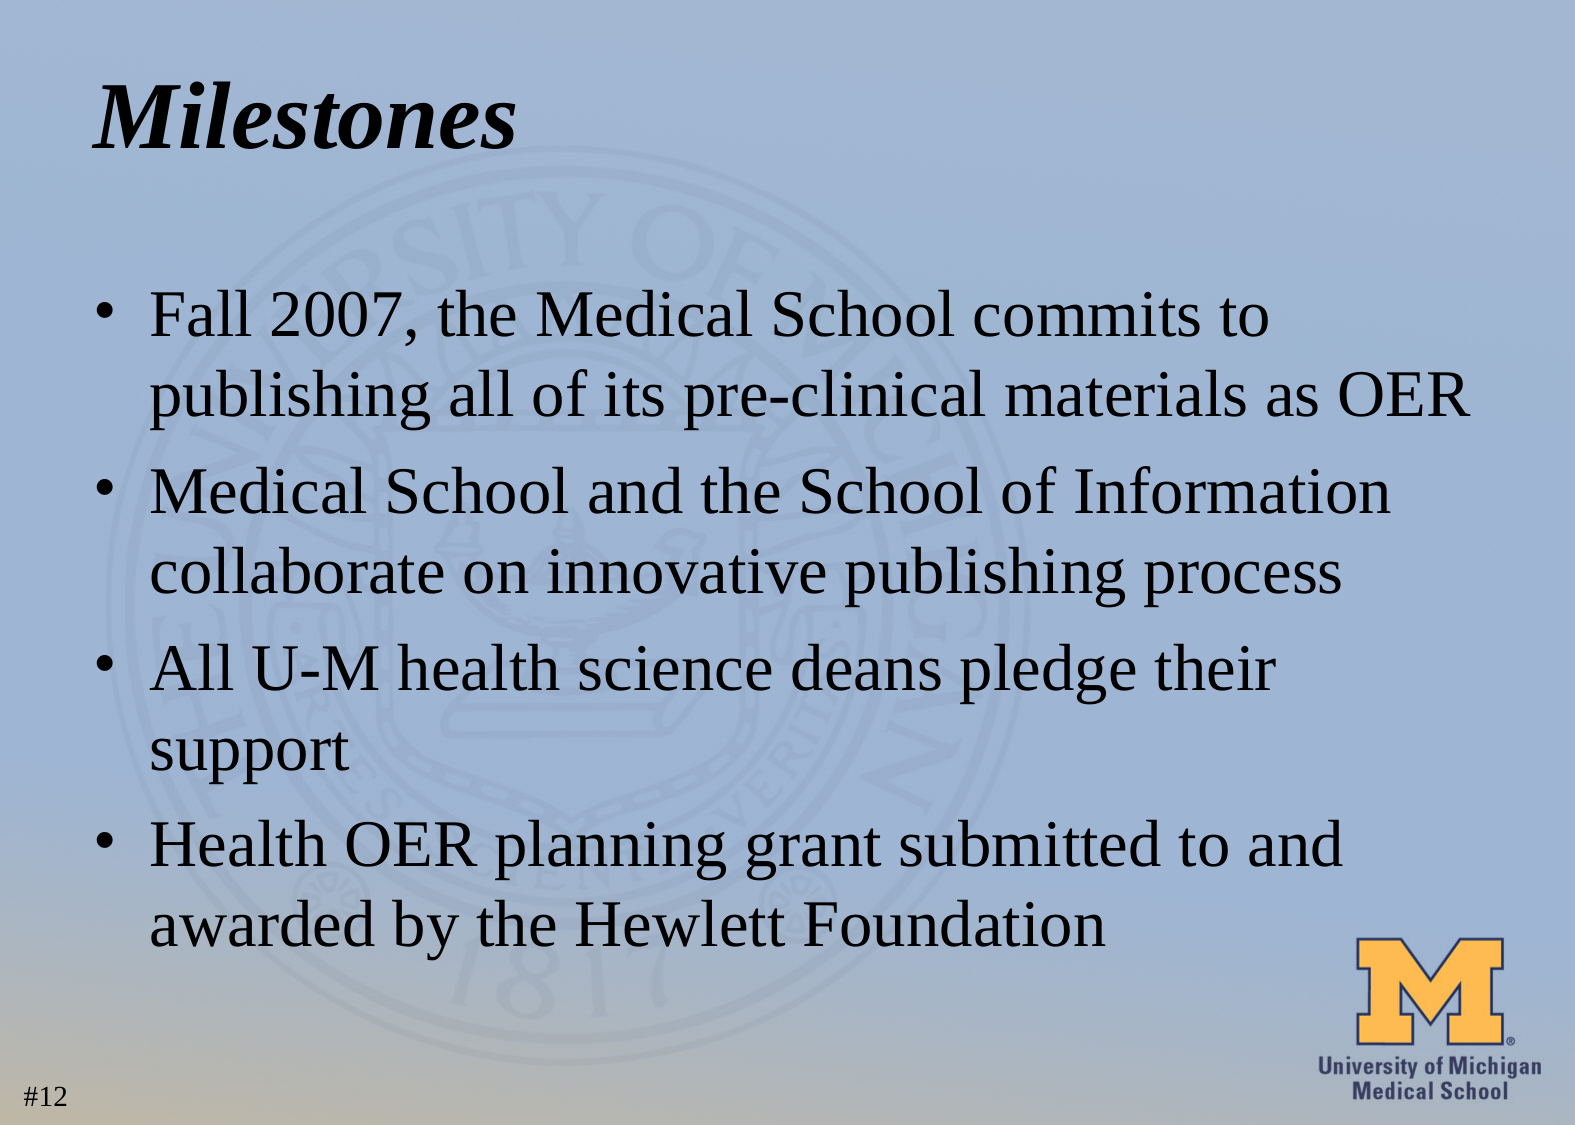

# Milestones
Fall 2007, the Medical School commits to publishing all of its pre-clinical materials as OER
Medical School and the School of Information collaborate on innovative publishing process
All U-M health science deans pledge their support
Health OER planning grant submitted to and awarded by the Hewlett Foundation